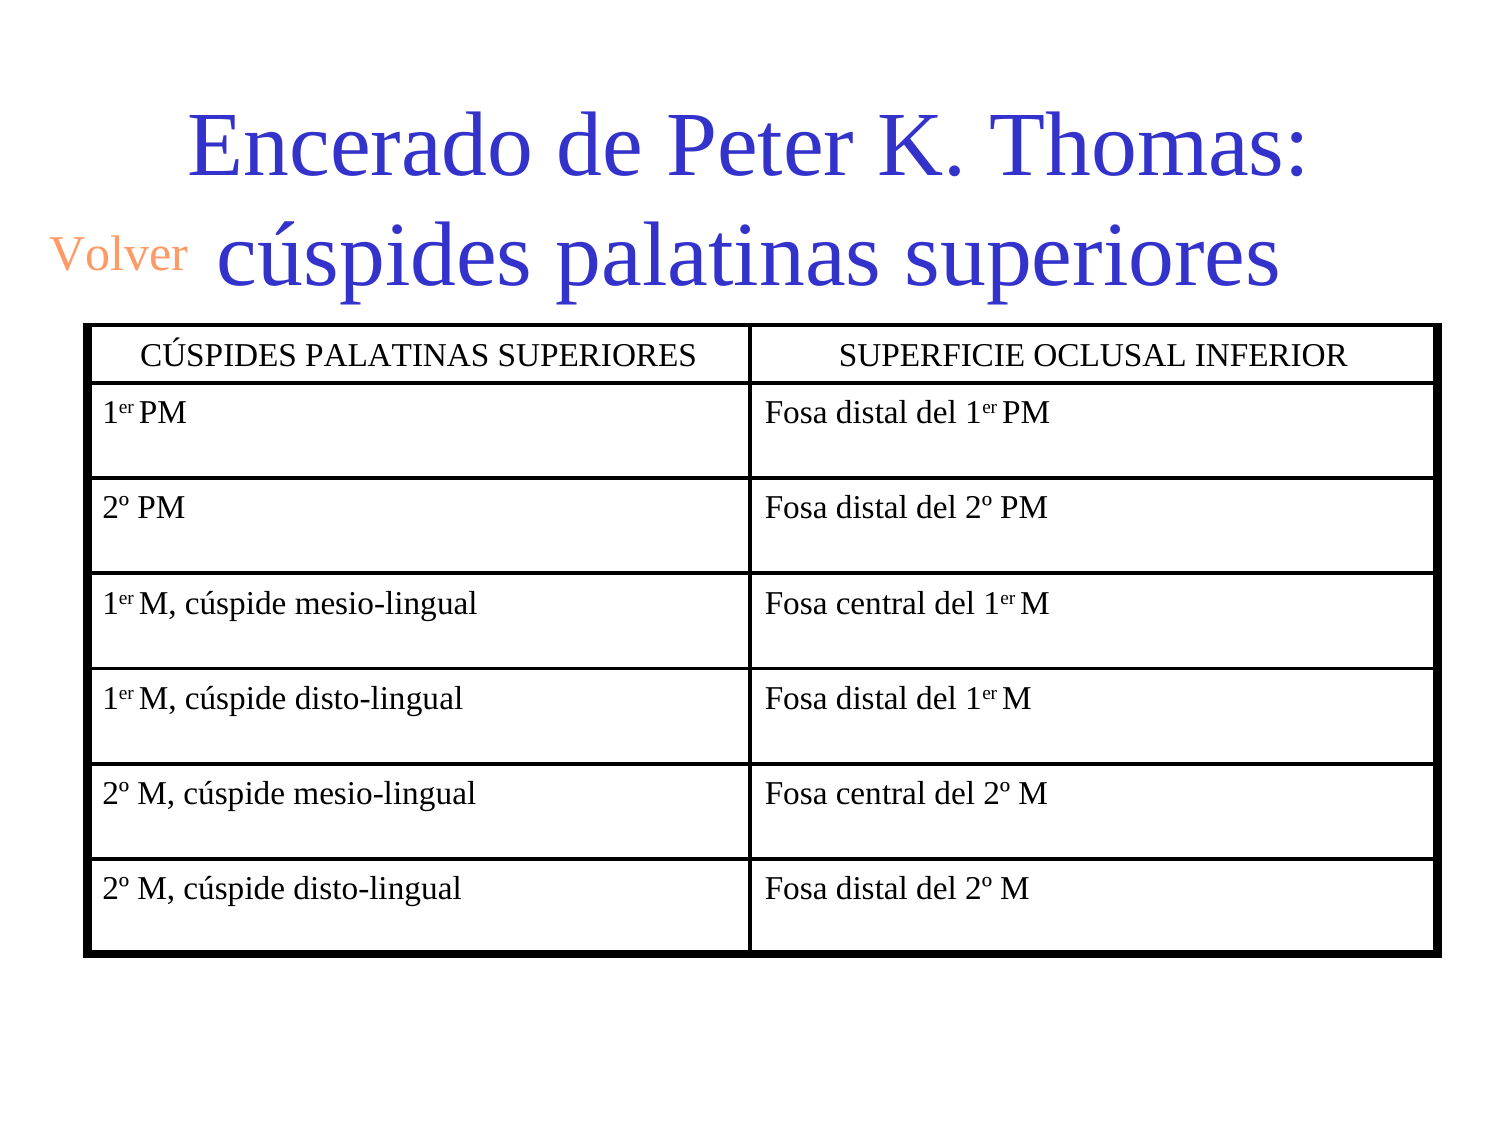

# Encerado de Peter K. Thomas: cúspides palatinas superiores
Volver
| CÚSPIDES PALATINAS SUPERIORES | SUPERFICIE OCLUSAL INFERIOR |
| --- | --- |
| 1er PM | Fosa distal del 1er PM |
| 2º PM | Fosa distal del 2º PM |
| 1er M, cúspide mesio-lingual | Fosa central del 1er M |
| 1er M, cúspide disto-lingual | Fosa distal del 1er M |
| 2º M, cúspide mesio-lingual | Fosa central del 2º M |
| 2º M, cúspide disto-lingual | Fosa distal del 2º M |